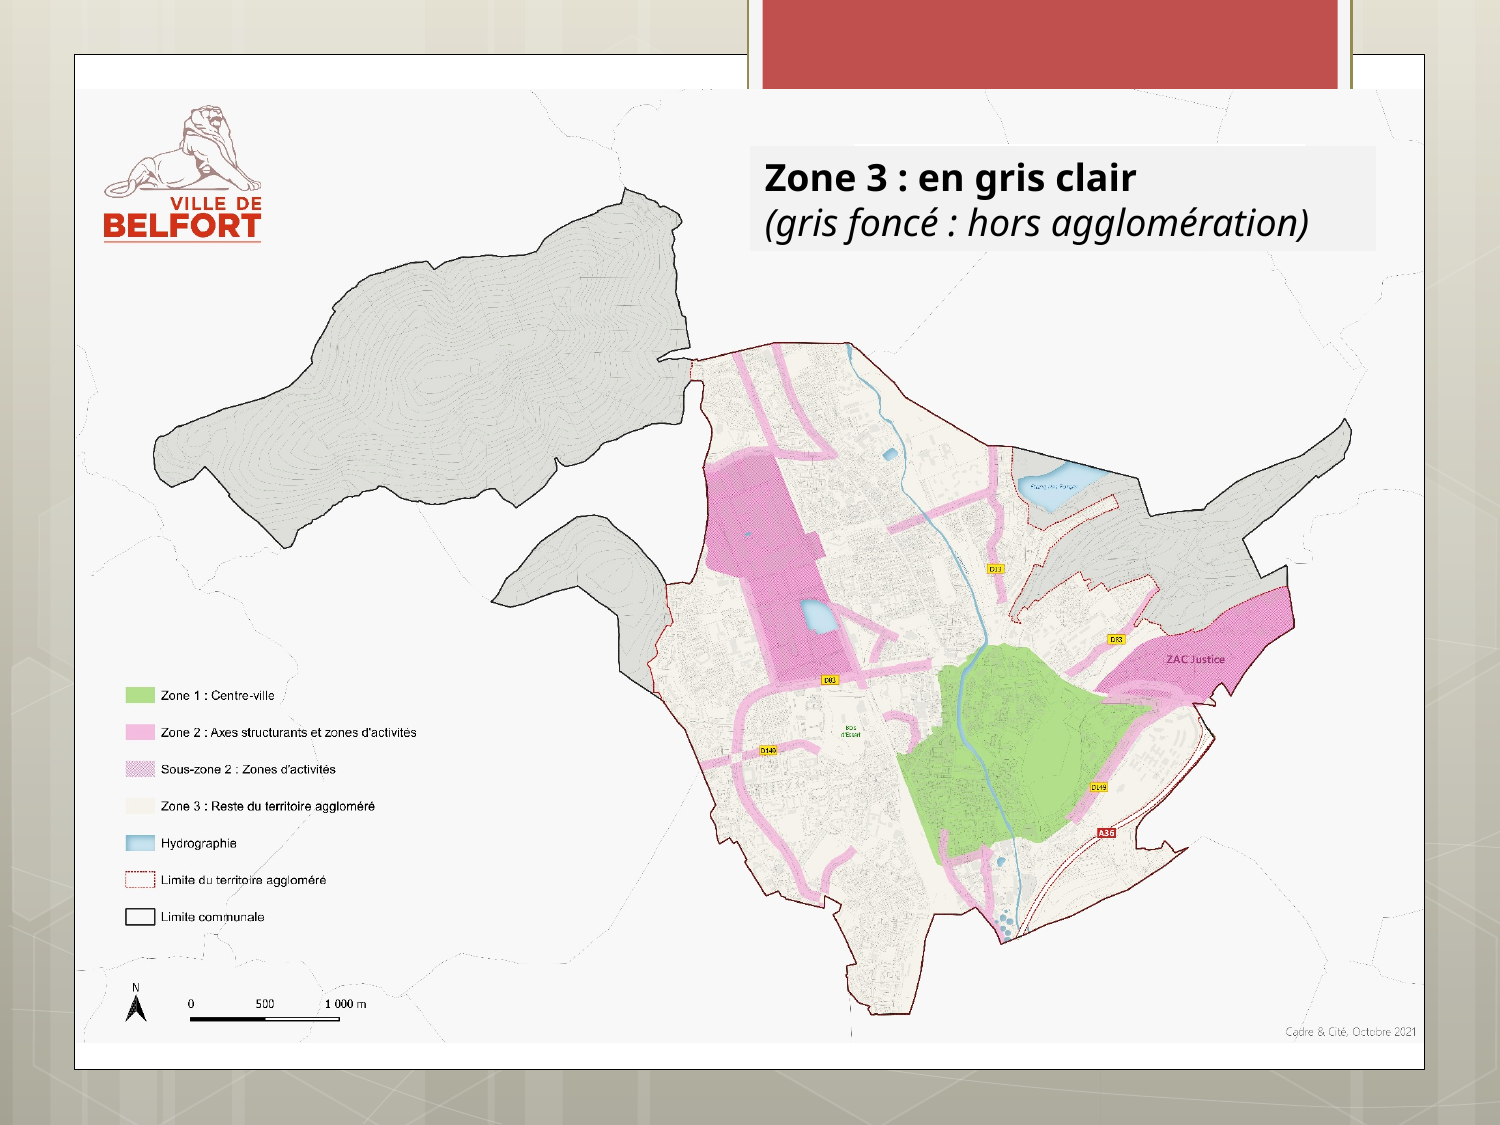

Zone 3 : en gris clair
(gris foncé : hors agglomération)
#